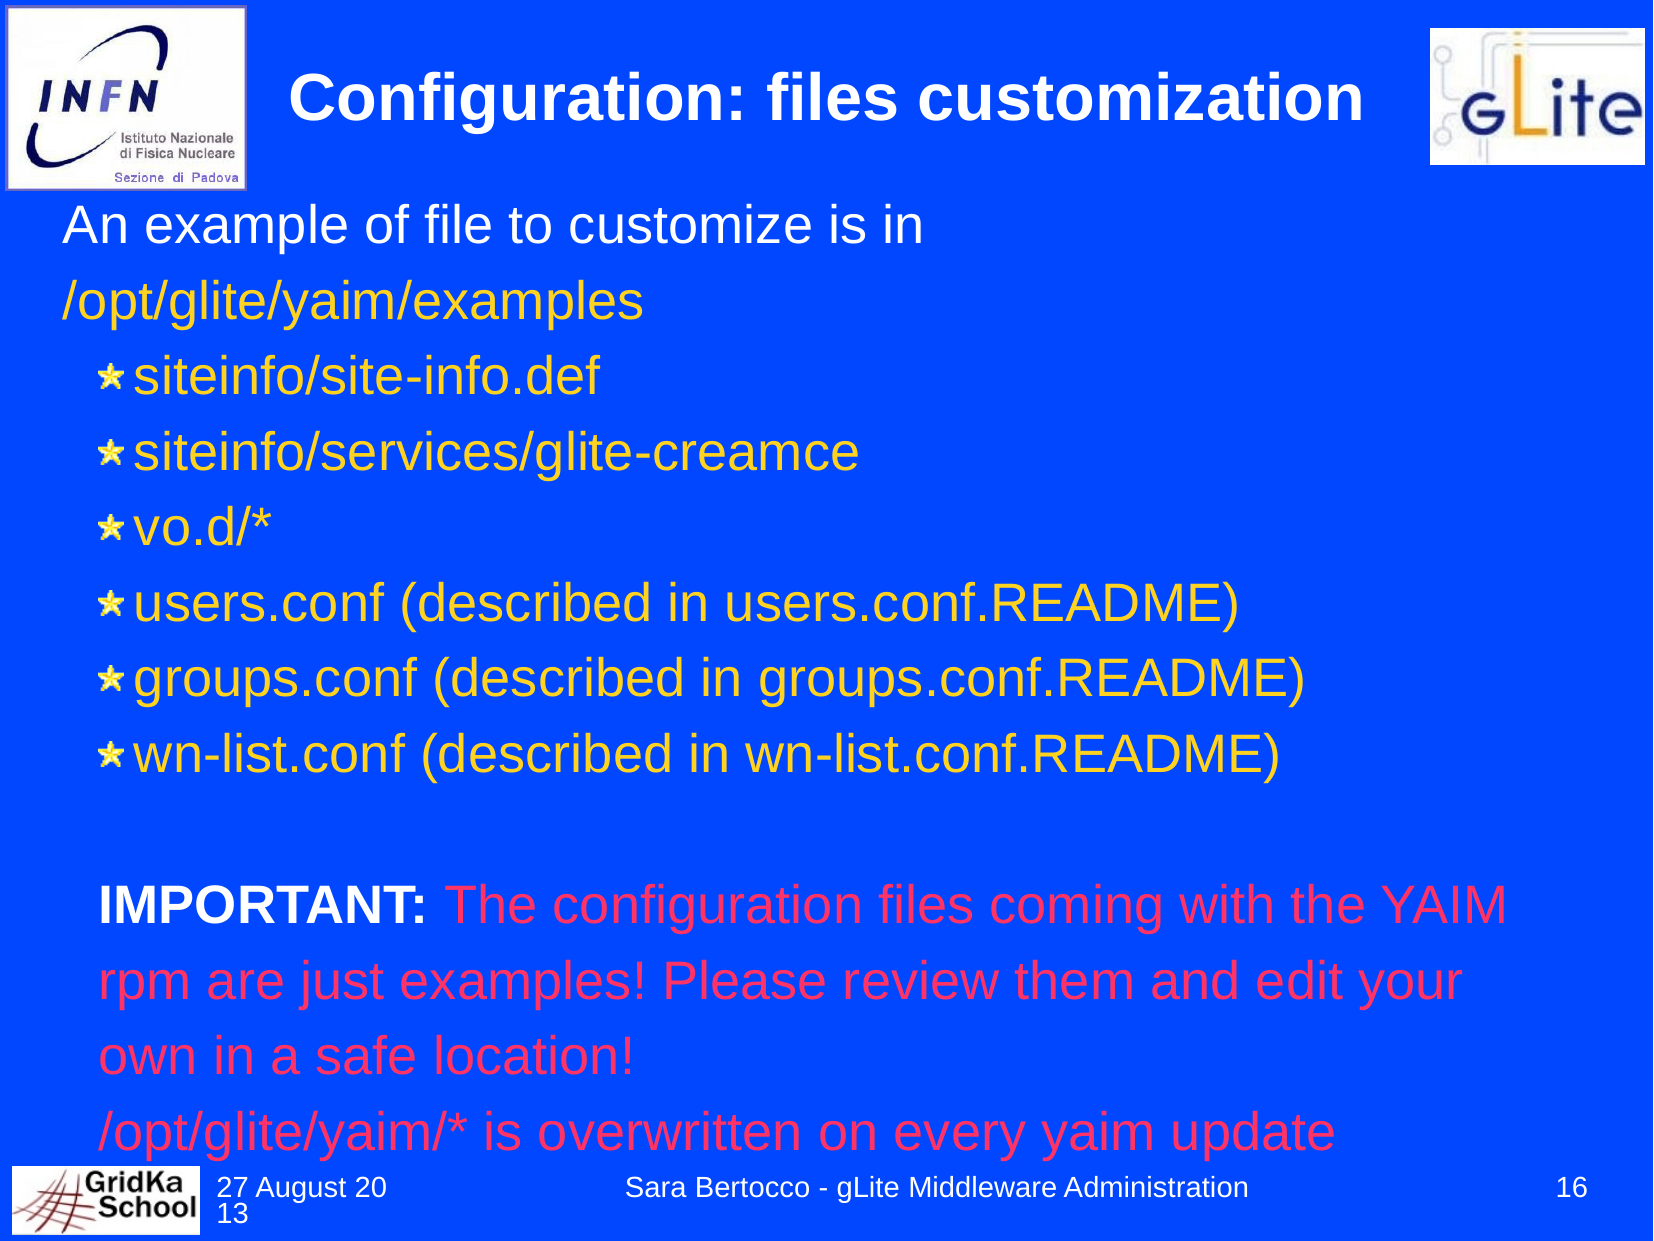

# Configuration: files customization
An example of file to customize is in
/opt/glite/yaim/examples
siteinfo/site-info.def
siteinfo/services/glite-creamce
vo.d/*
users.conf (described in users.conf.README)
groups.conf (described in groups.conf.README)
wn-list.conf (described in wn-list.conf.README)
IMPORTANT: The configuration files coming with the YAIM
rpm are just examples! Please review them and edit your
own in a safe location!
/opt/glite/yaim/* is overwritten on every yaim update
27 August 2013
Sara Bertocco - gLite Middleware Administration
16